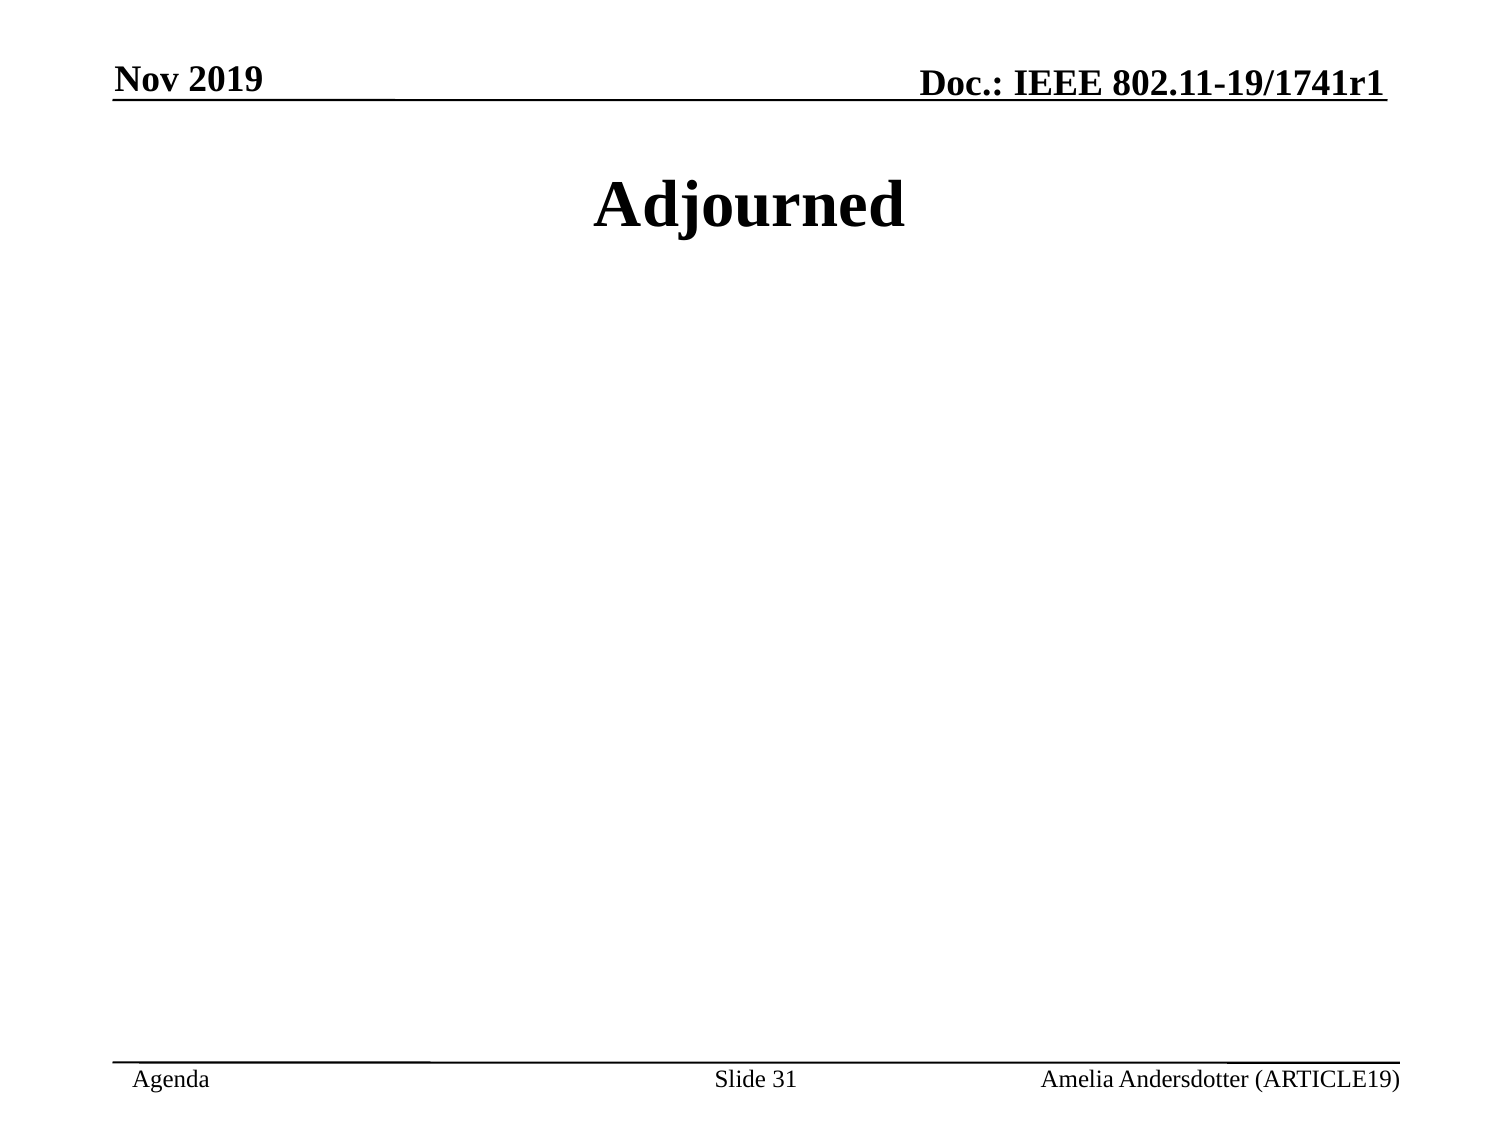

Nov 2019
Adjourned
Slide
Amelia Andersdotter (ARTICLE19)